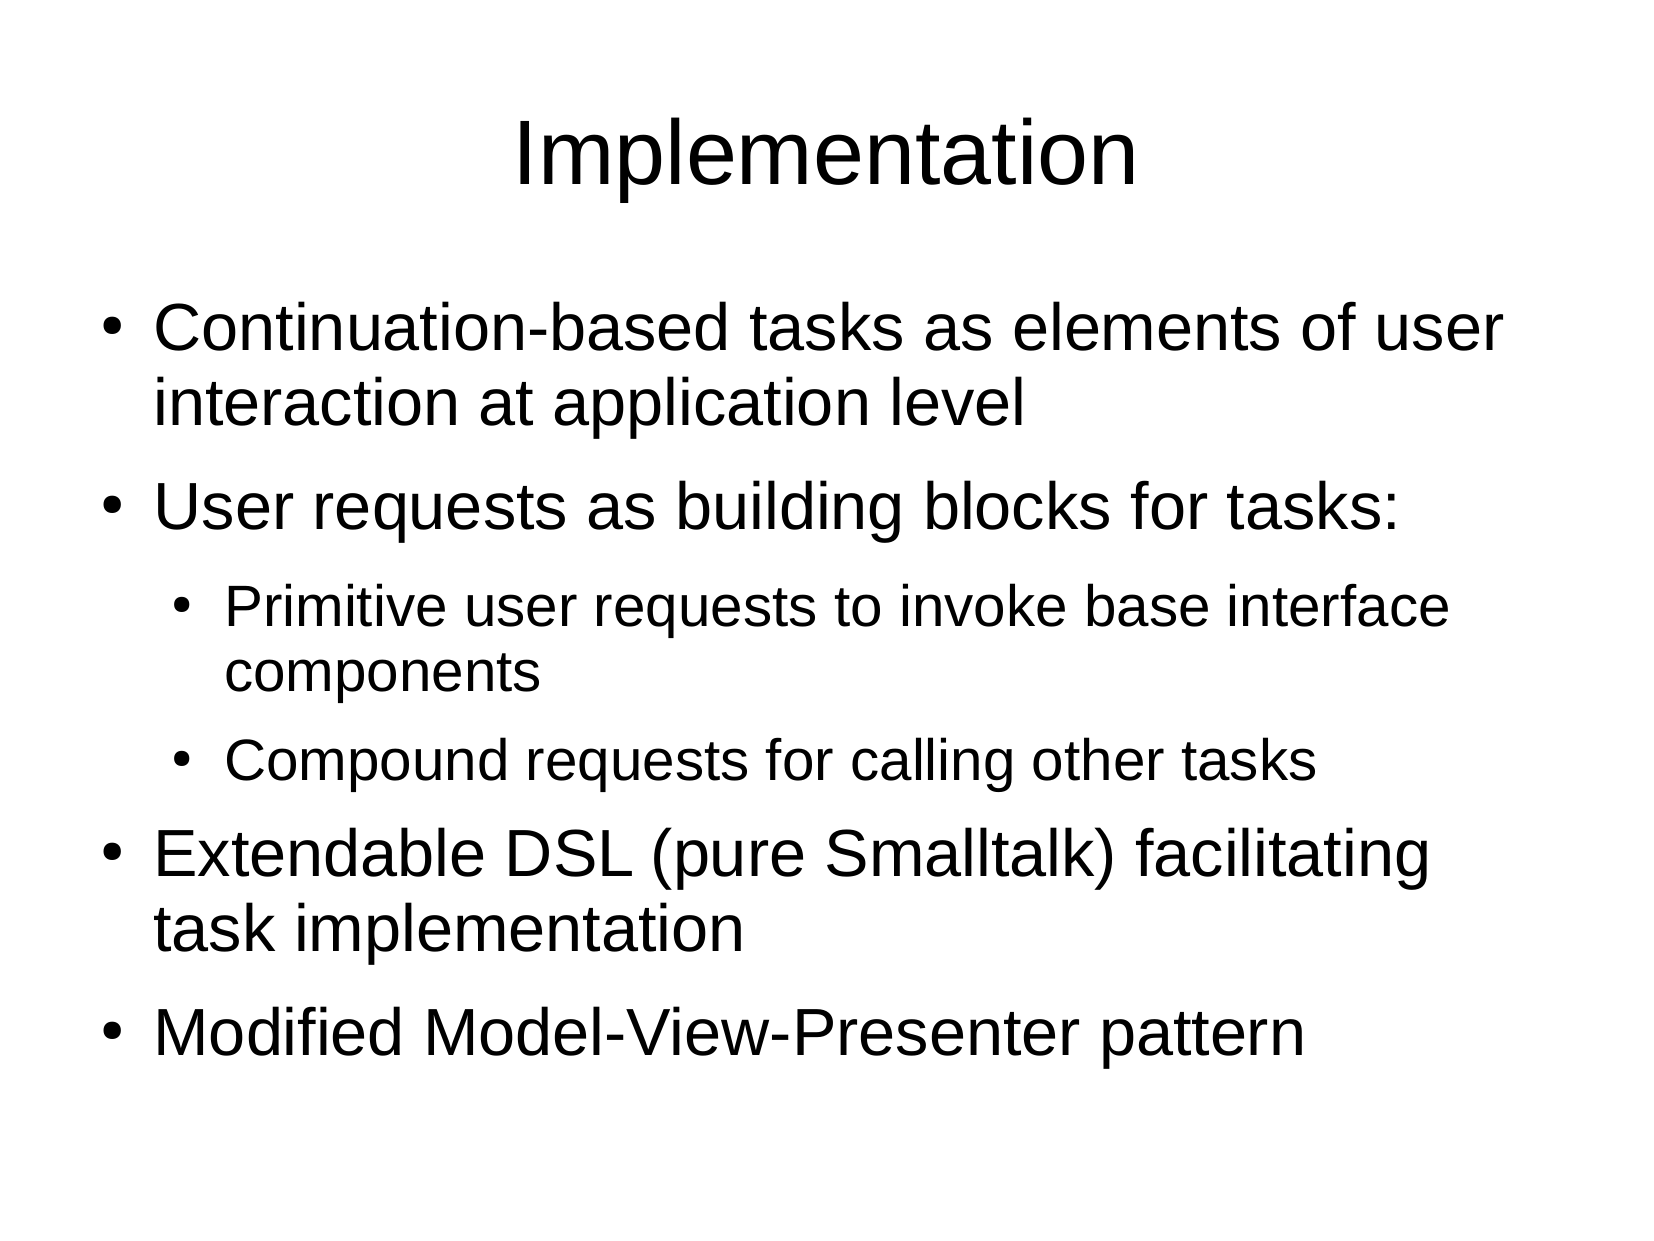

# Implementation
Continuation-based tasks as elements of user interaction at application level
User requests as building blocks for tasks:
Primitive user requests to invoke base interface components
Compound requests for calling other tasks
Extendable DSL (pure Smalltalk) facilitating task implementation
Modified Model-View-Presenter pattern